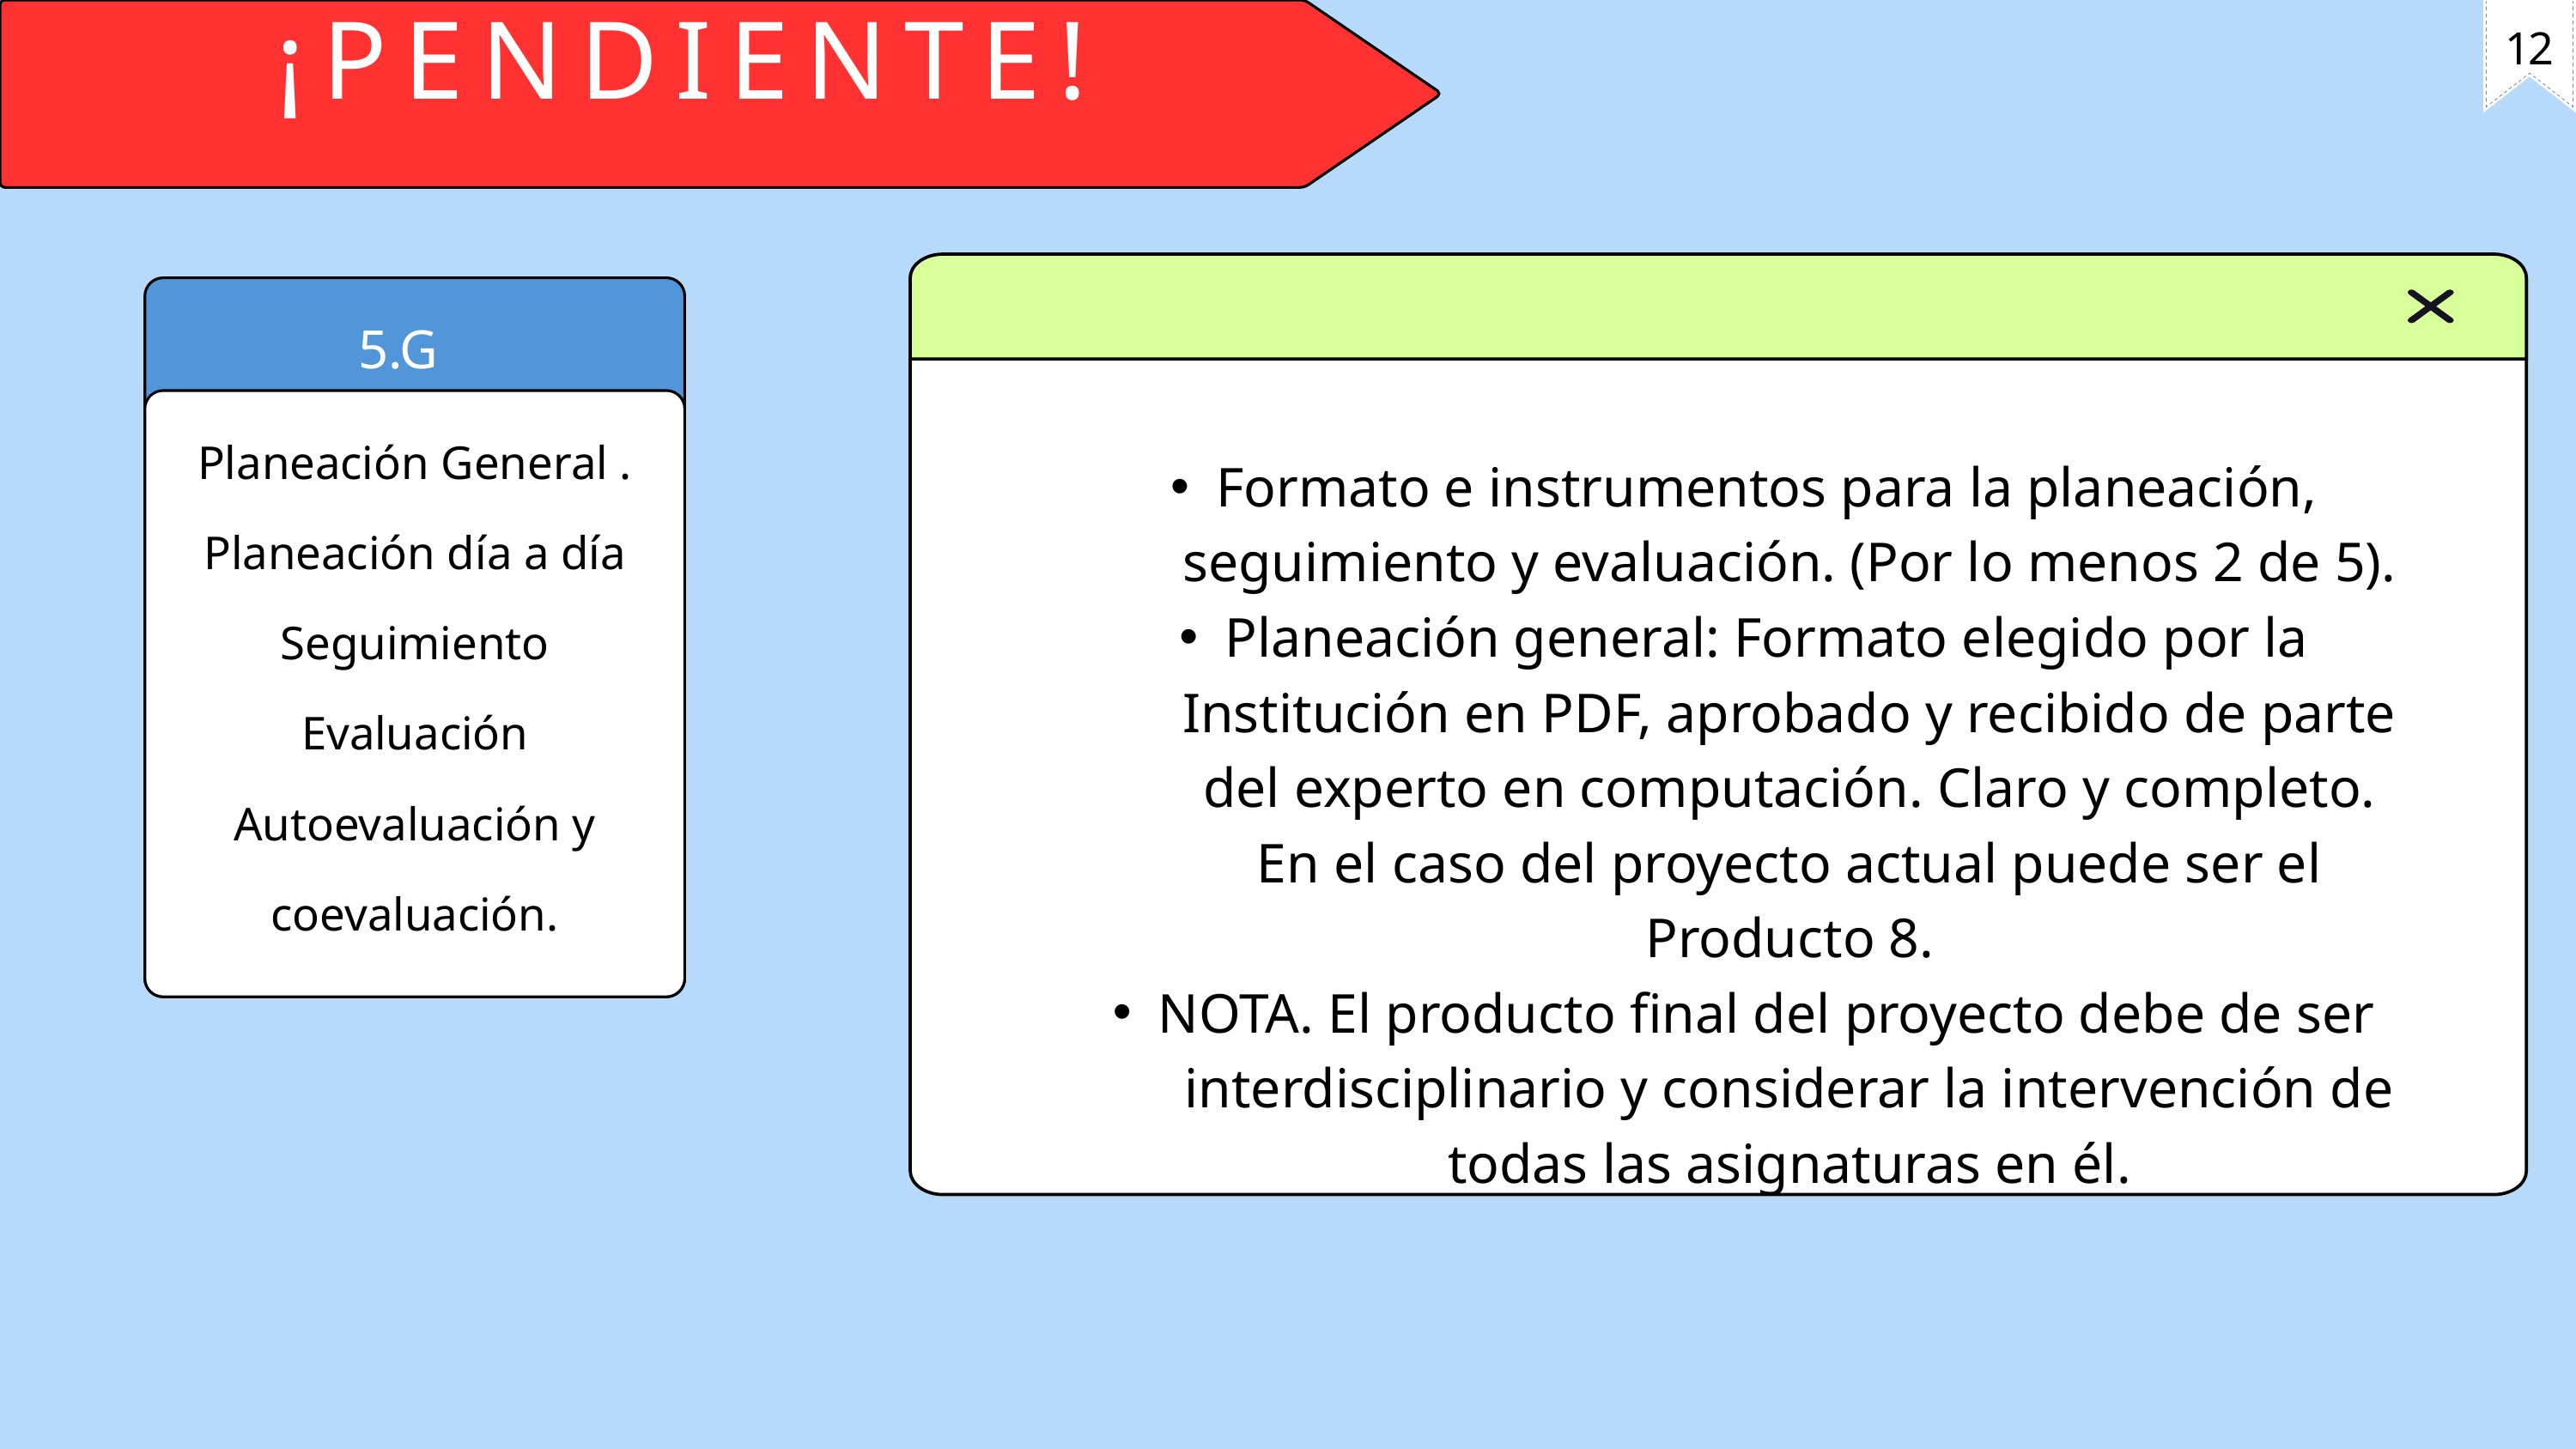

¡PENDIENTE!
12
5.G
Planeación General .
Planeación día a día
Seguimiento
Evaluación
Autoevaluación y coevaluación.
Formato e instrumentos para la planeación, seguimiento y evaluación. (Por lo menos 2 de 5).
Planeación general: Formato elegido por la Institución en PDF, aprobado y recibido de parte del experto en computación. Claro y completo. En el caso del proyecto actual puede ser el Producto 8.
NOTA. El producto final del proyecto debe de ser interdisciplinario y considerar la intervención de todas las asignaturas en él.